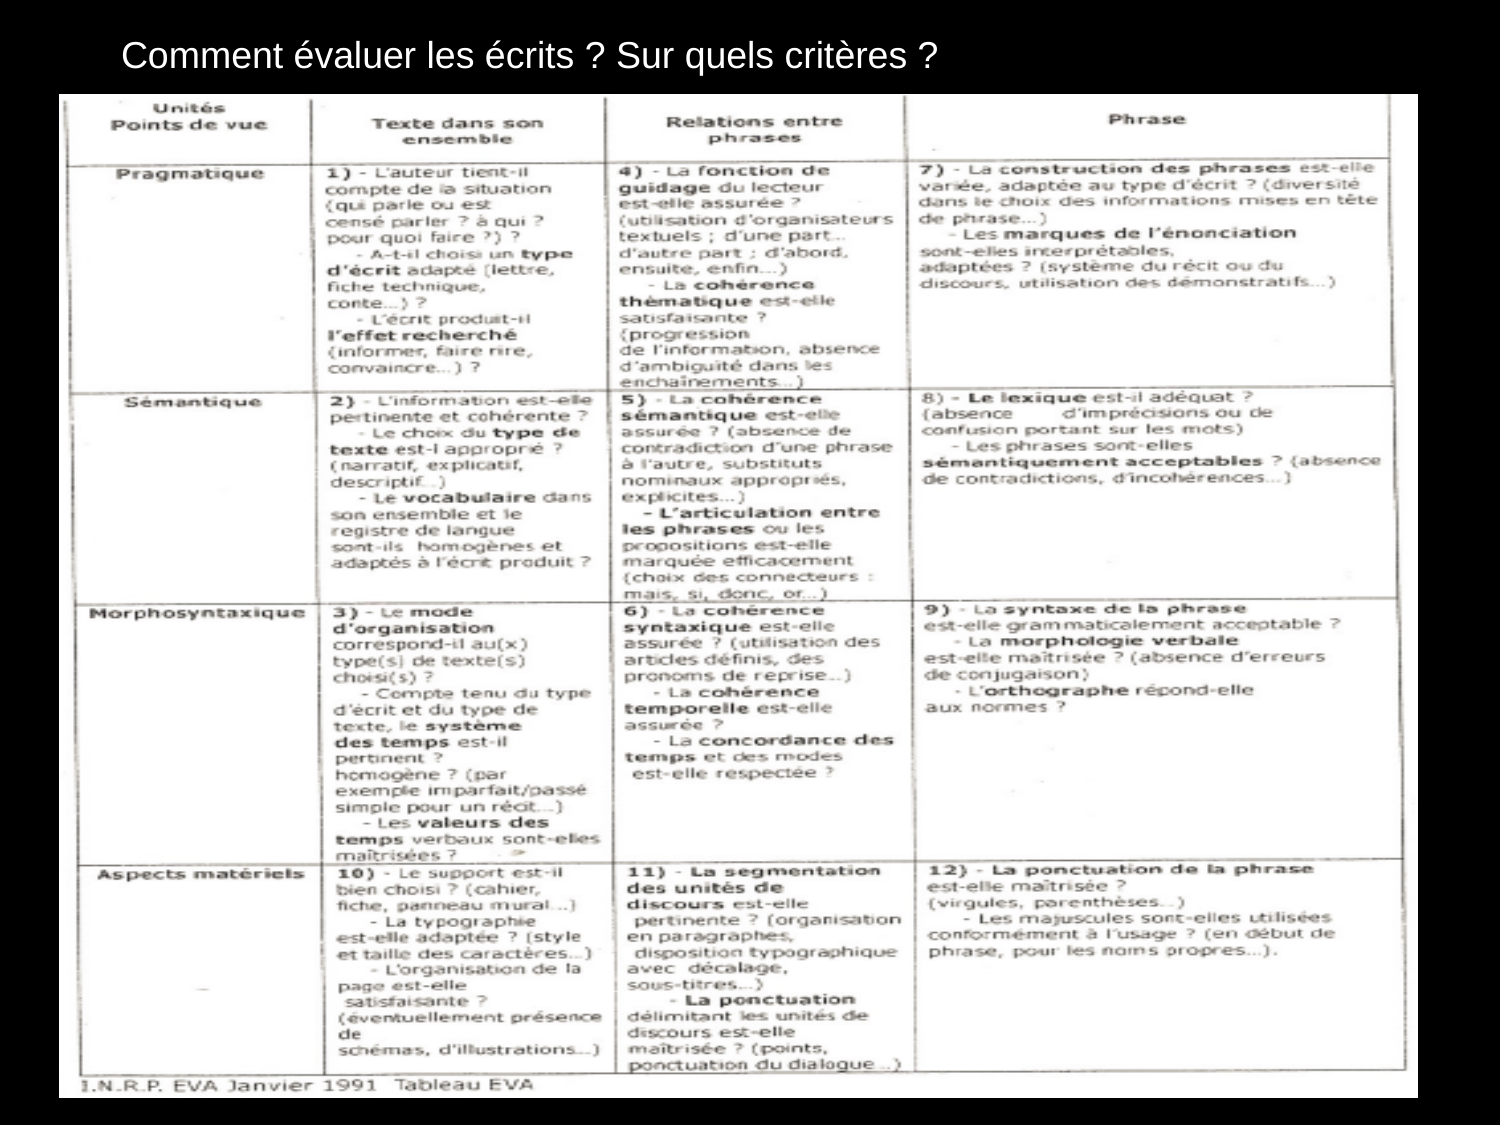

Comment évaluer les écrits ? Sur quels critères ?